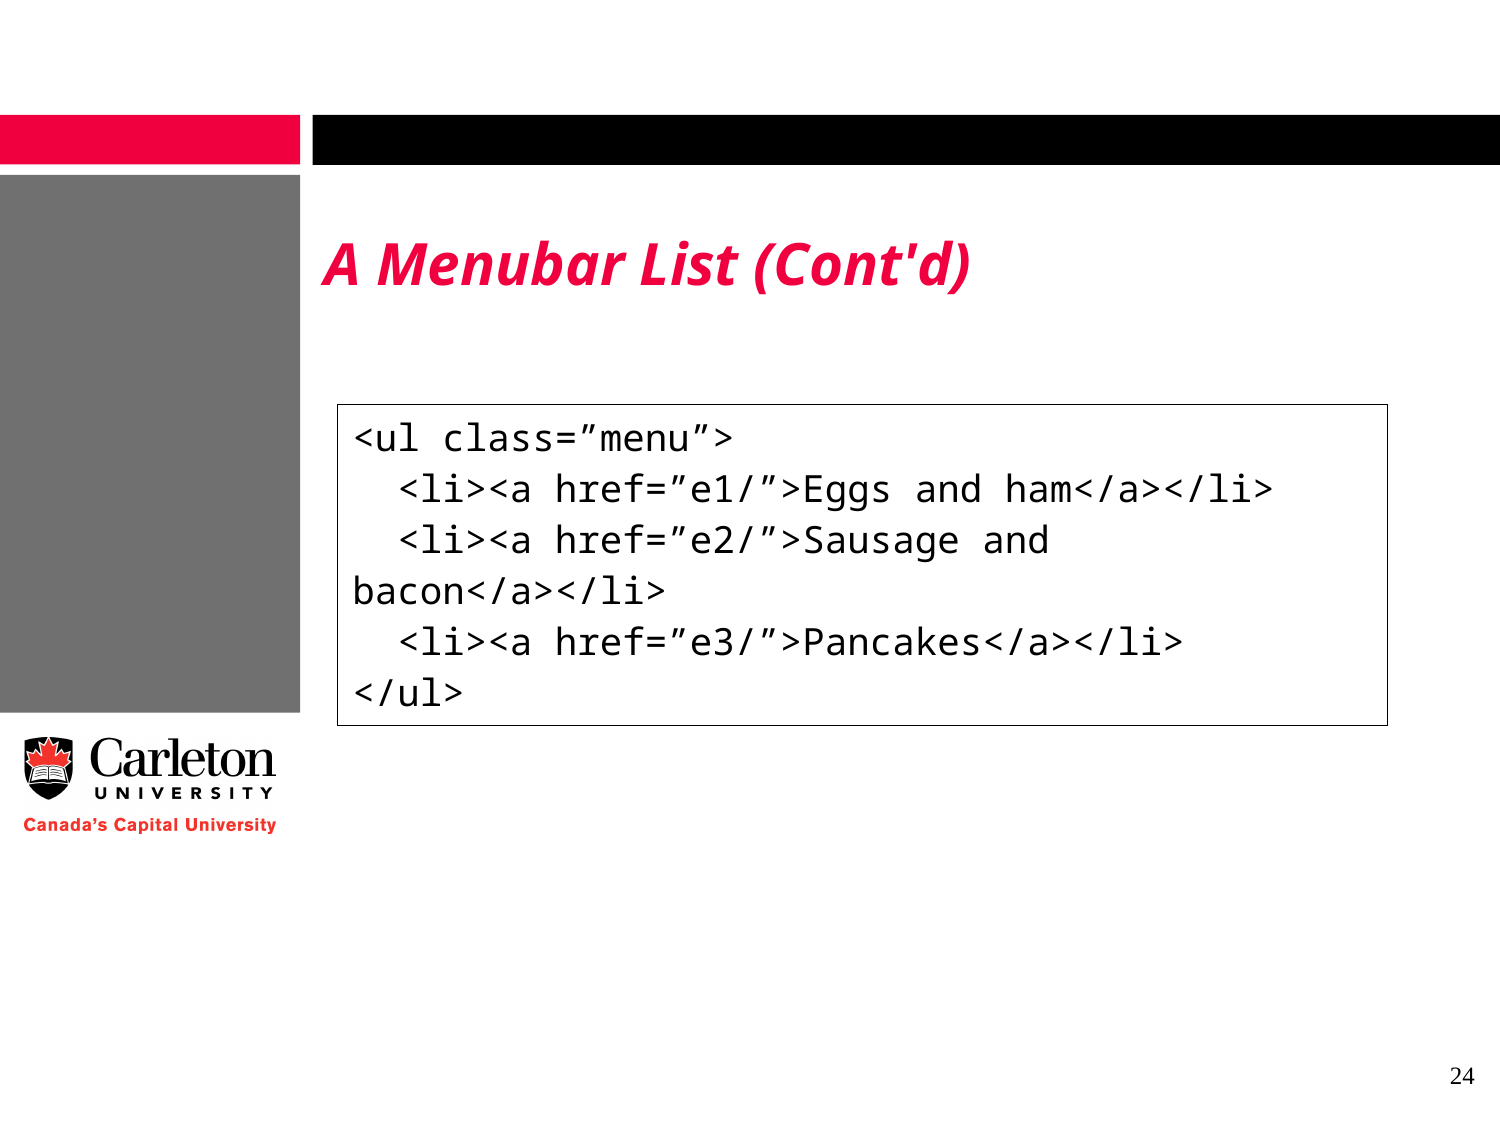

# A Menubar List (Cont'd)
<ul class=”menu”>
 <li><a href=”e1/”>Eggs and ham</a></li>
 <li><a href=”e2/”>Sausage and bacon</a></li>
 <li><a href=”e3/”>Pancakes</a></li>
</ul>
24